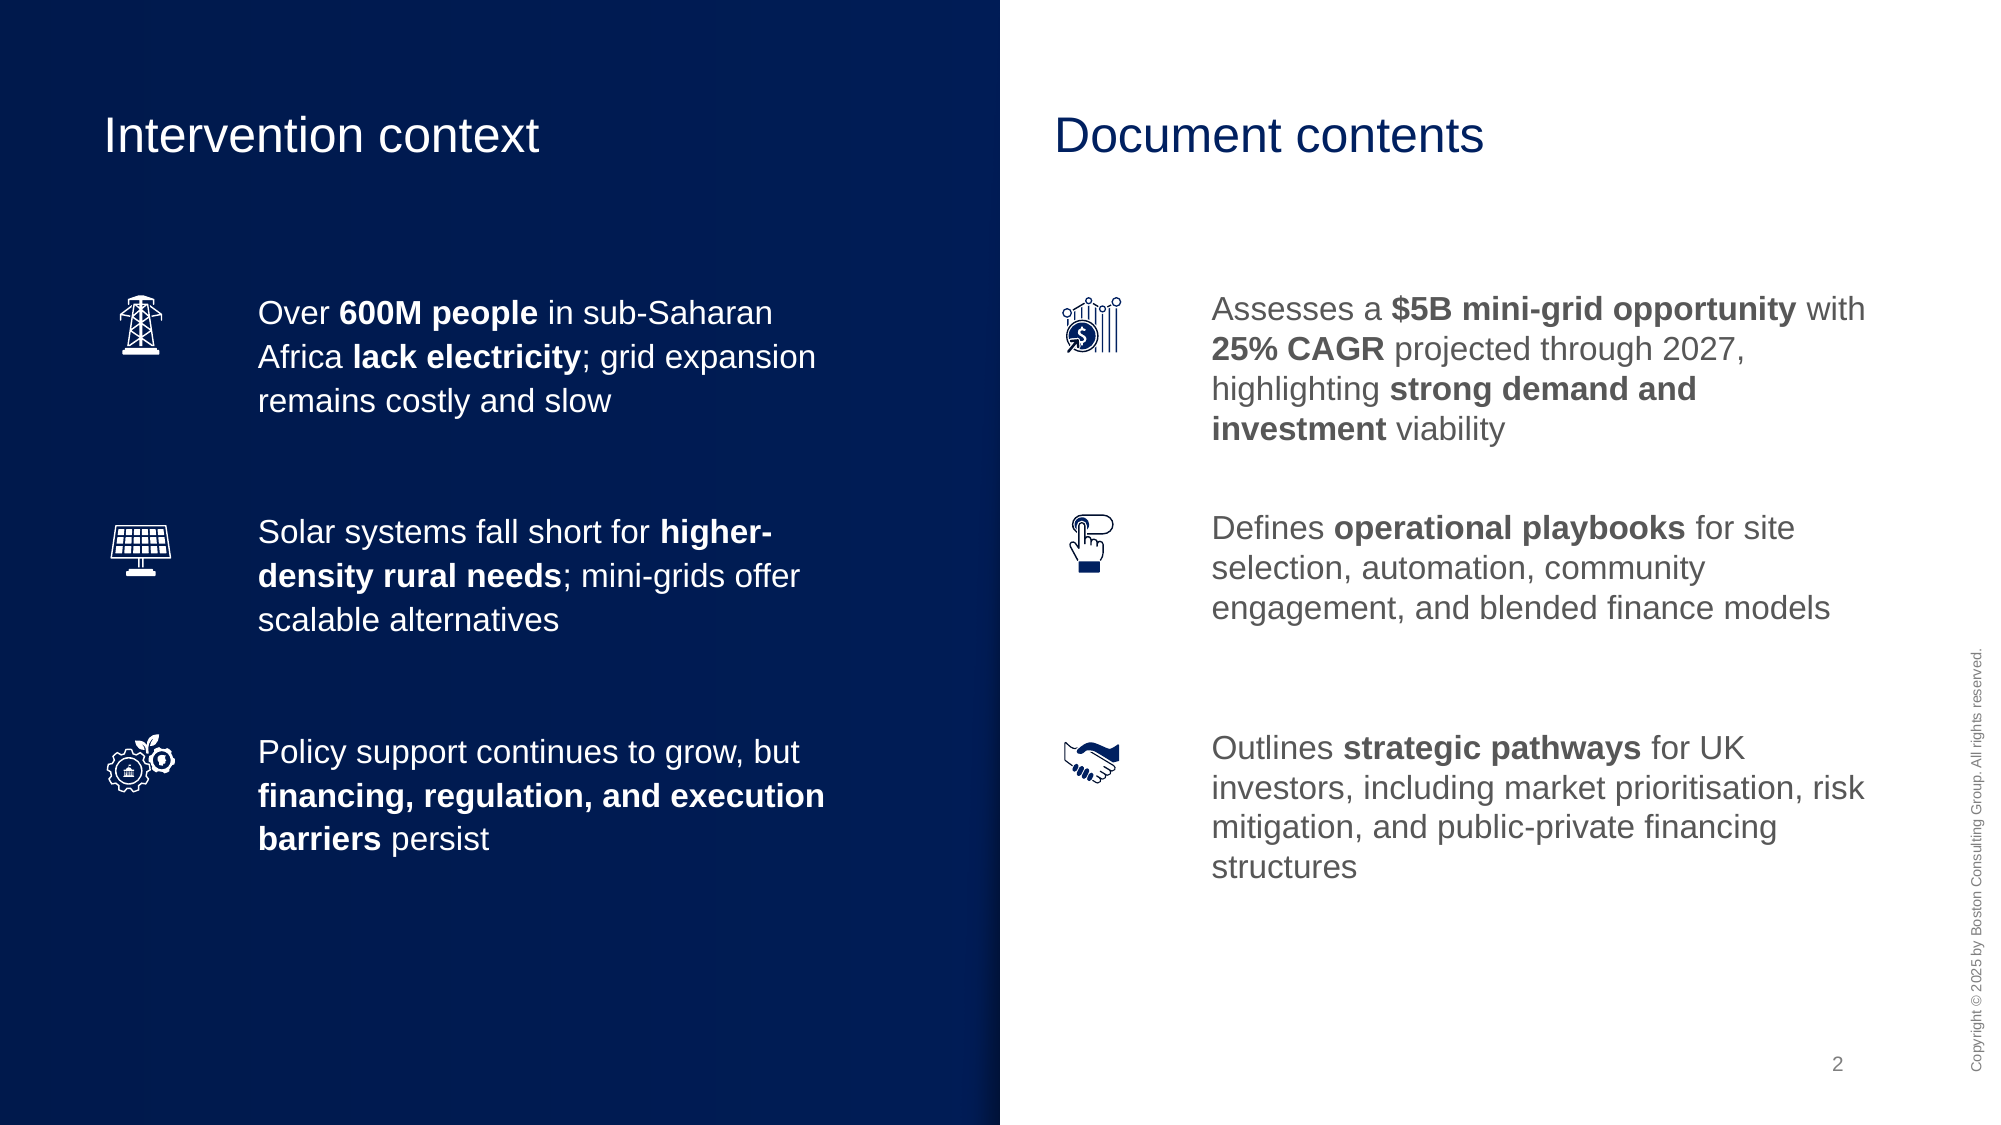

Intervention context
Document contents
Over 600M people in sub-Saharan Africa lack electricity; grid expansion remains costly and slow
Assesses a $5B mini-grid opportunity with 25% CAGR projected through 2027, highlighting strong demand and investment viability
Solar systems fall short for higher-density rural needs; mini-grids offer scalable alternatives
Defines operational playbooks for site selection, automation, community engagement, and blended finance models
Policy support continues to grow, but financing, regulation, and execution barriers persist
Outlines strategic pathways for UK investors, including market prioritisation, risk mitigation, and public-private financing structures